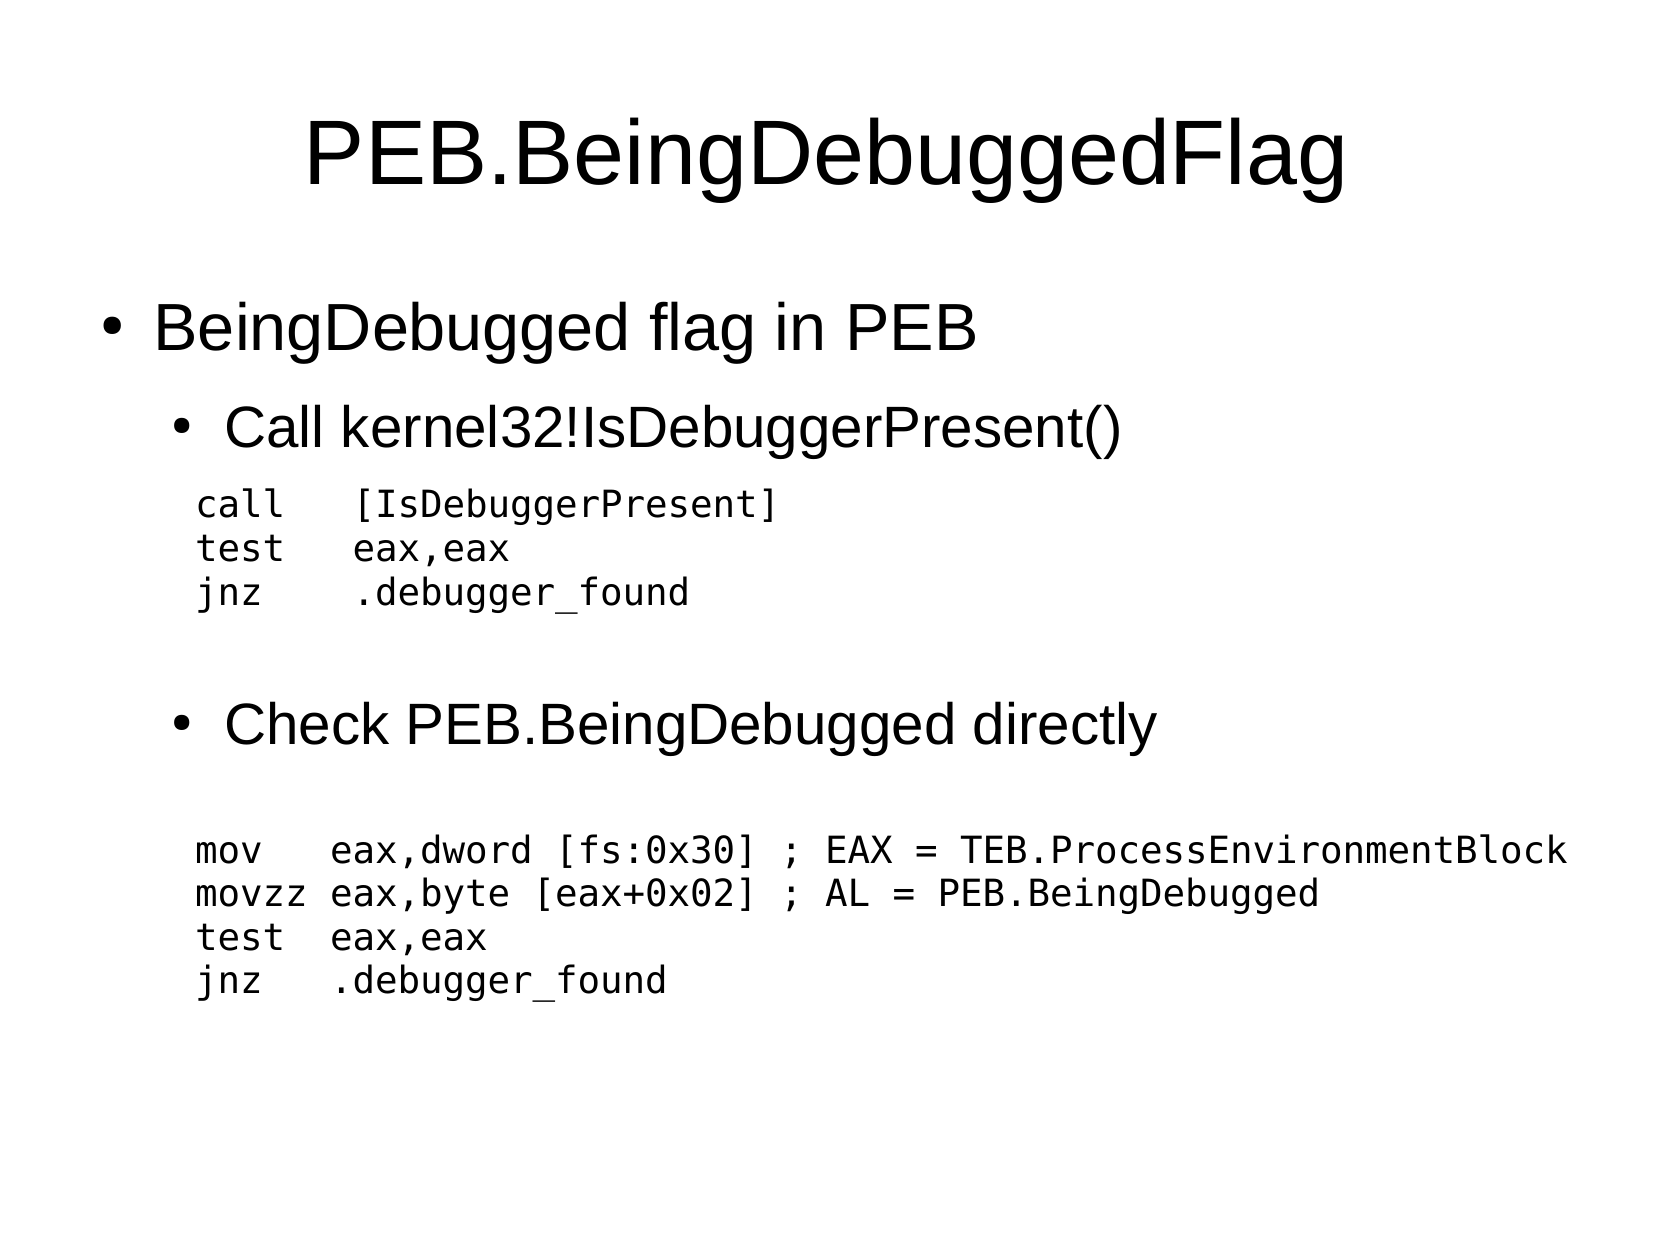

# PEB.BeingDebuggedFlag
BeingDebugged flag in PEB
Call kernel32!IsDebuggerPresent()
 call [IsDebuggerPresent]
 test eax,eax
 jnz .debugger_found
Check PEB.BeingDebugged directly
 mov eax,dword [fs:0x30] ; EAX = TEB.ProcessEnvironmentBlock
 movzz eax,byte [eax+0x02] ; AL = PEB.BeingDebugged
 test eax,eax
 jnz .debugger_found